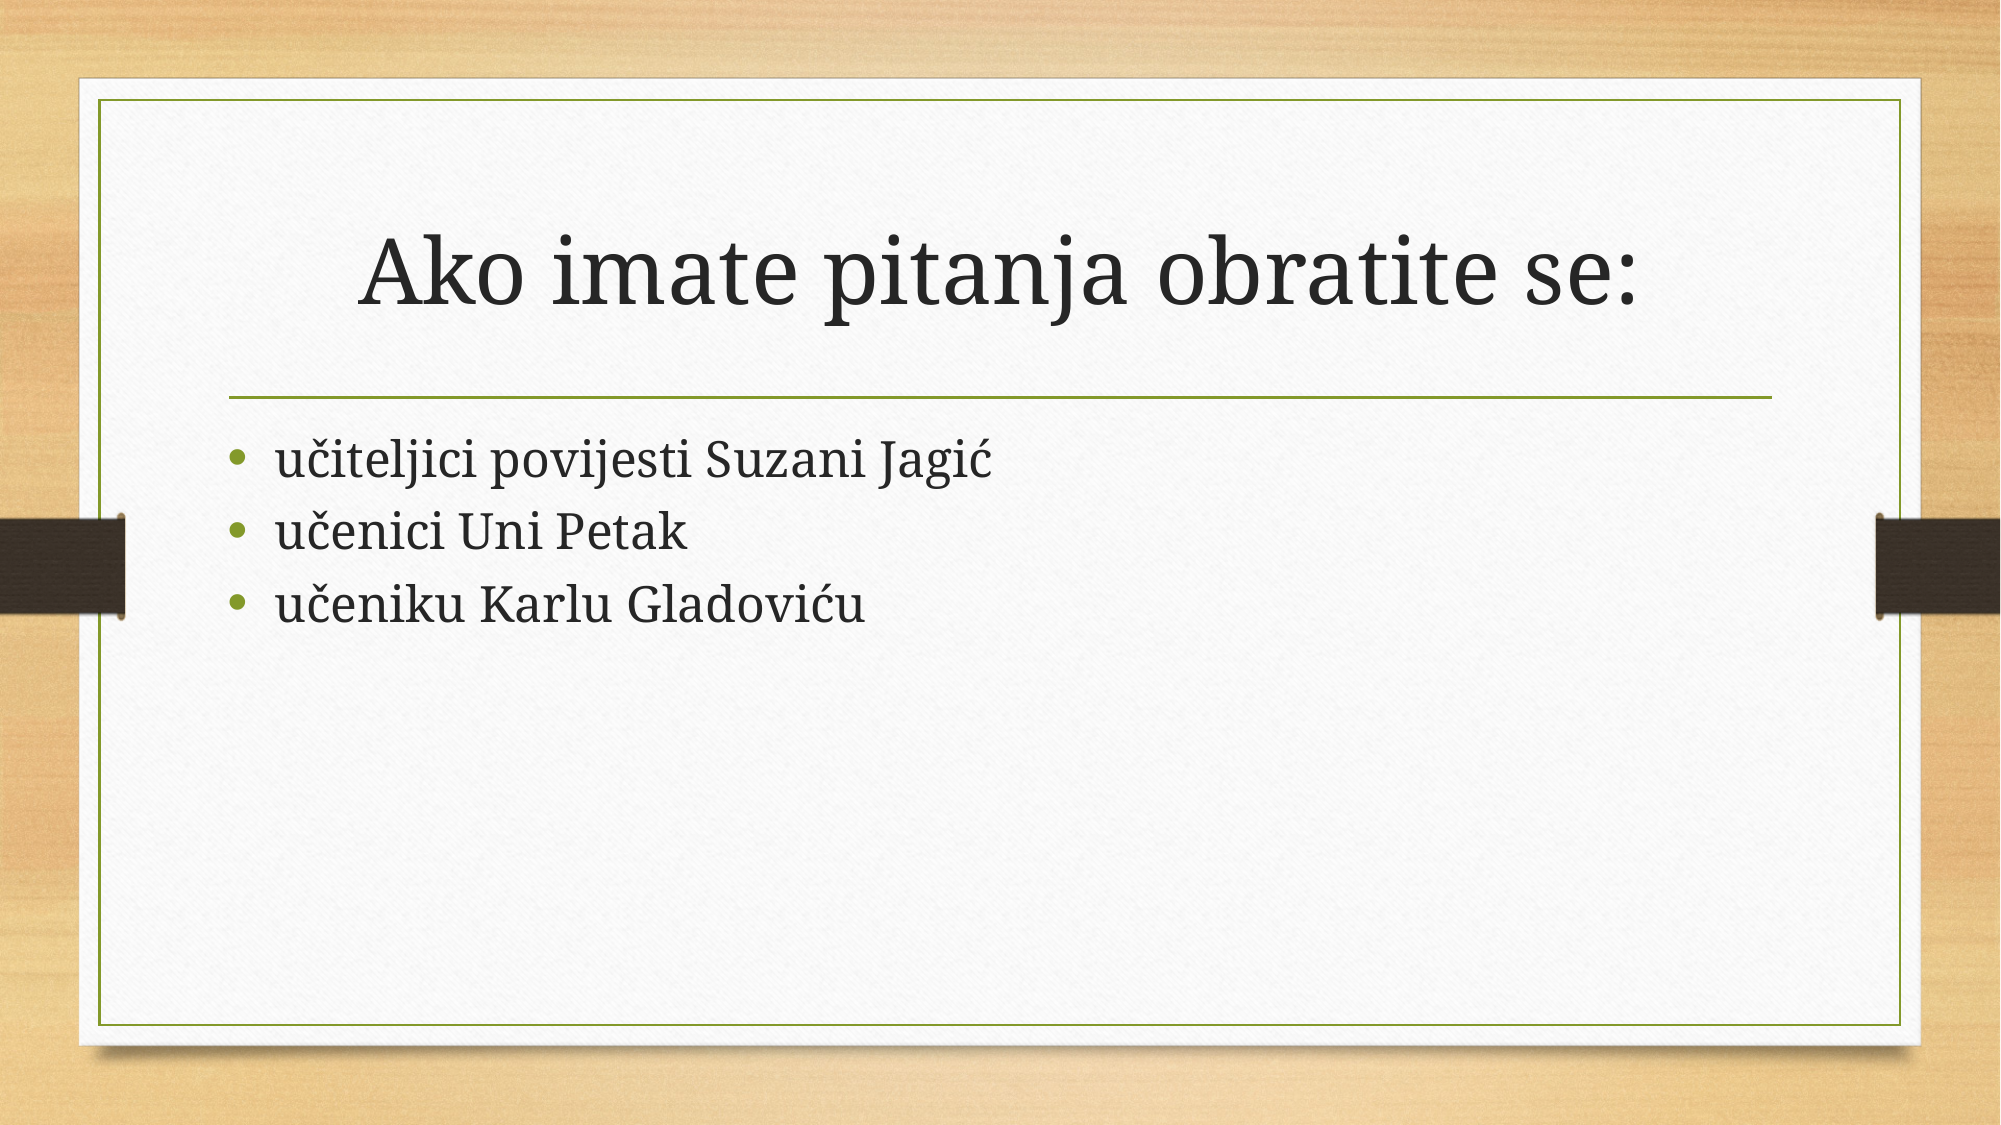

# Ako imate pitanja obratite se:
učiteljici povijesti Suzani Jagić
učenici Uni Petak
učeniku Karlu Gladoviću